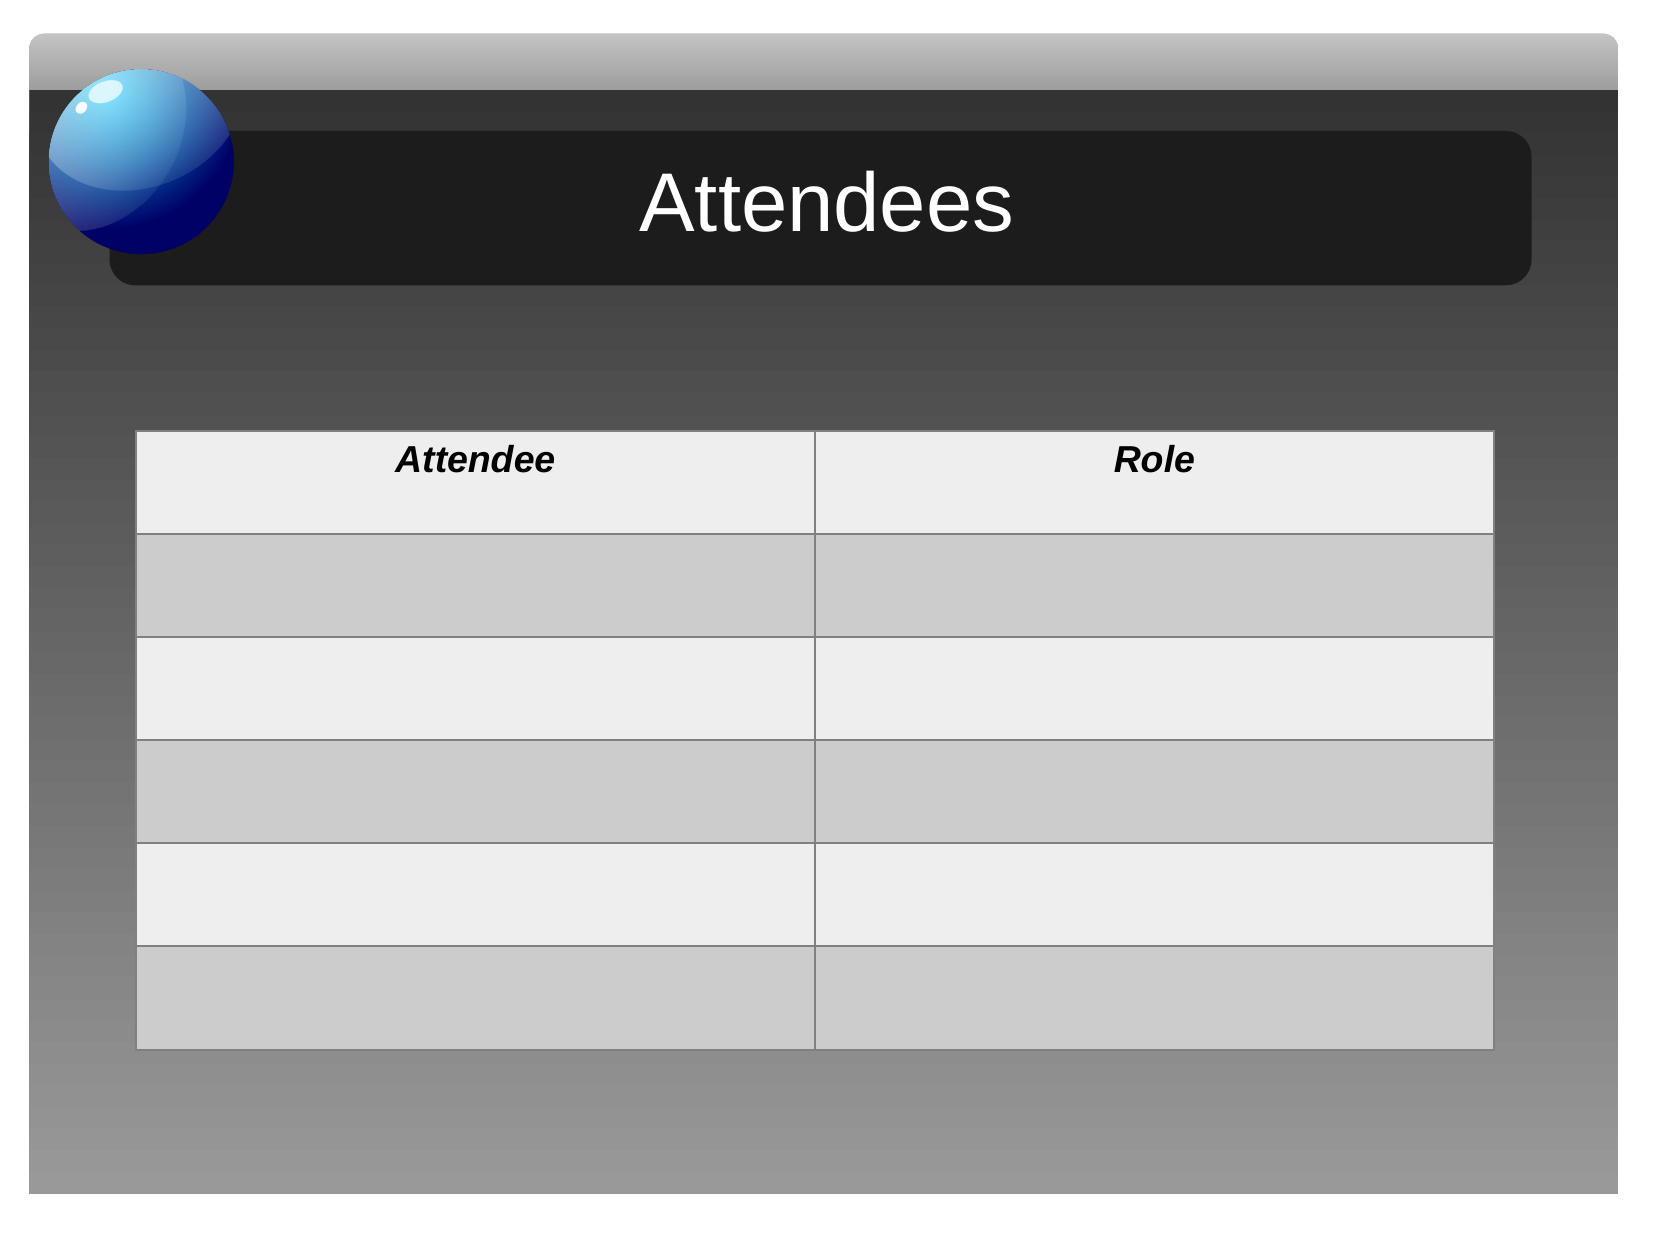

# Attendees
| Attendee | Role |
| --- | --- |
| | |
| | |
| | |
| | |
| | |